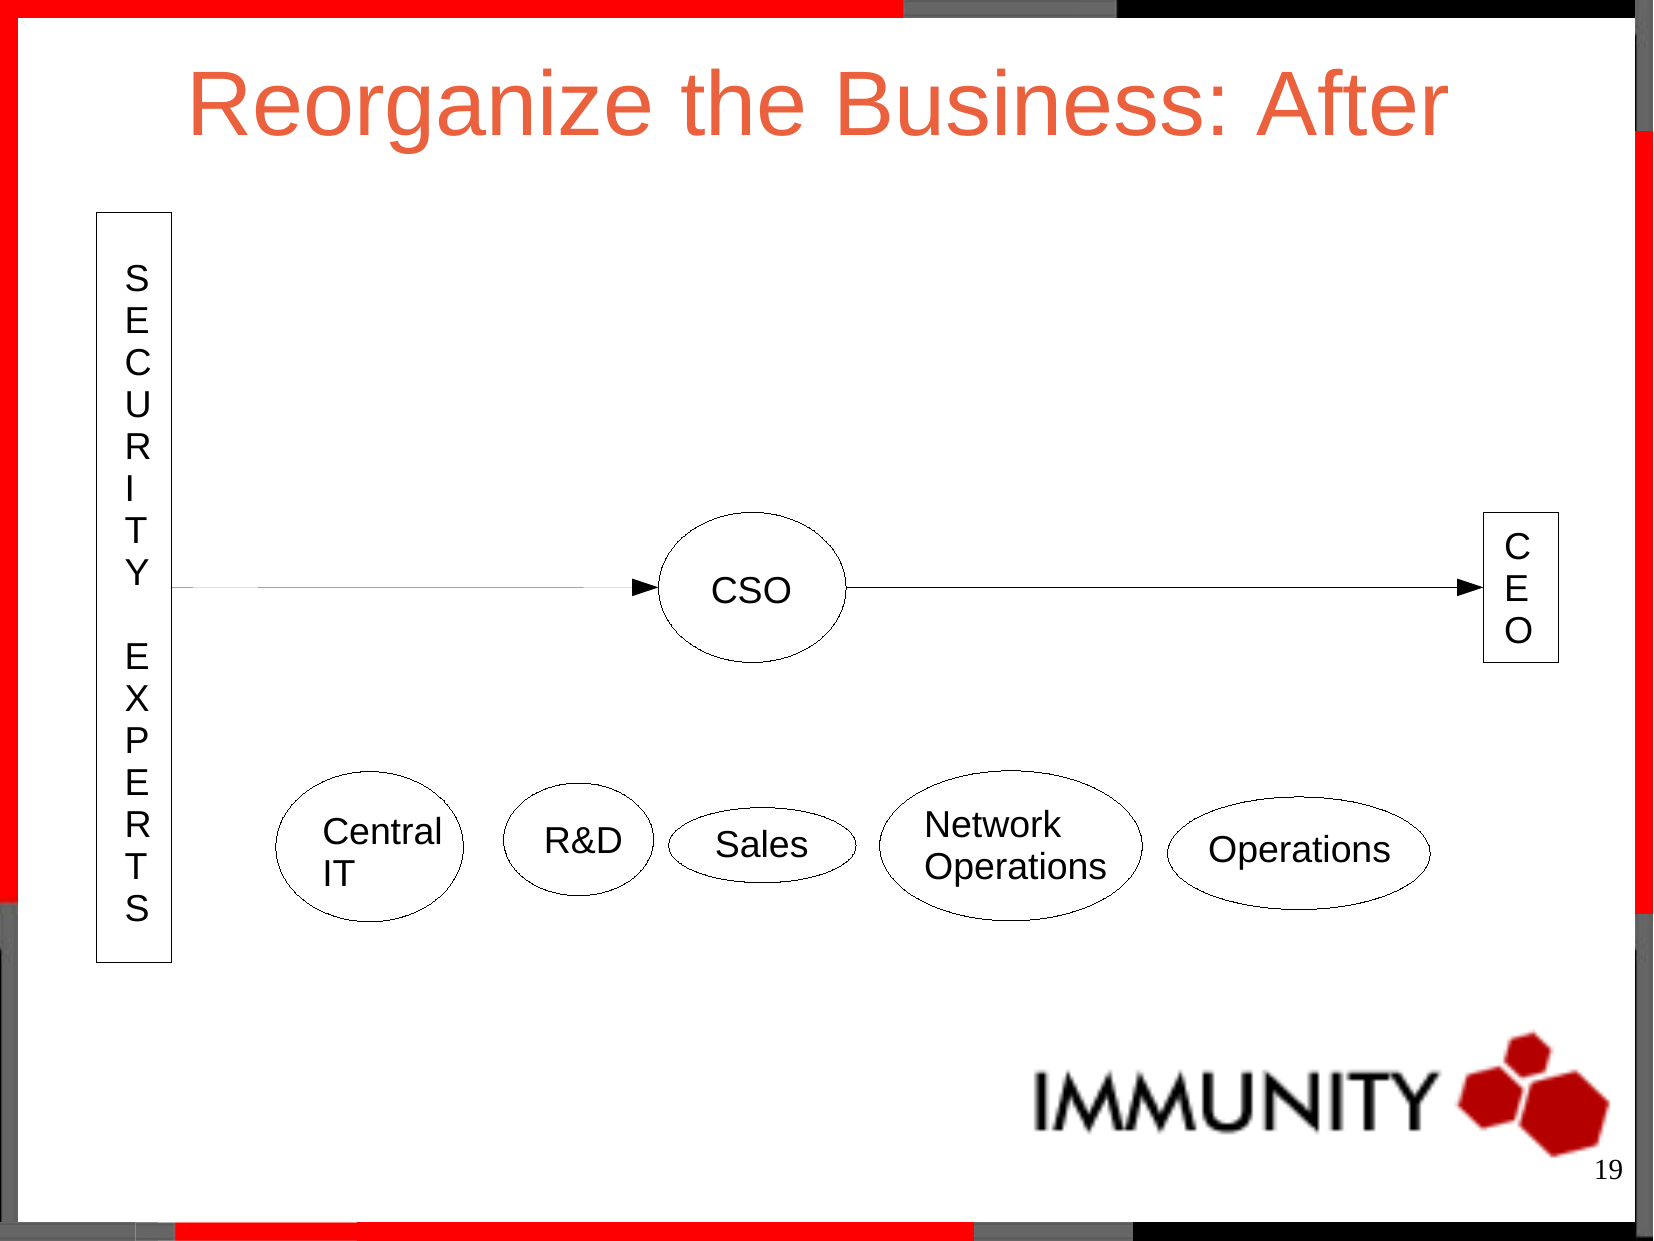

# Reorganize the Business: After
SECUR
I
TY
EXPERTS
CEO
CSO
Network
Operations
Central
IT
R&D
Sales
Operations